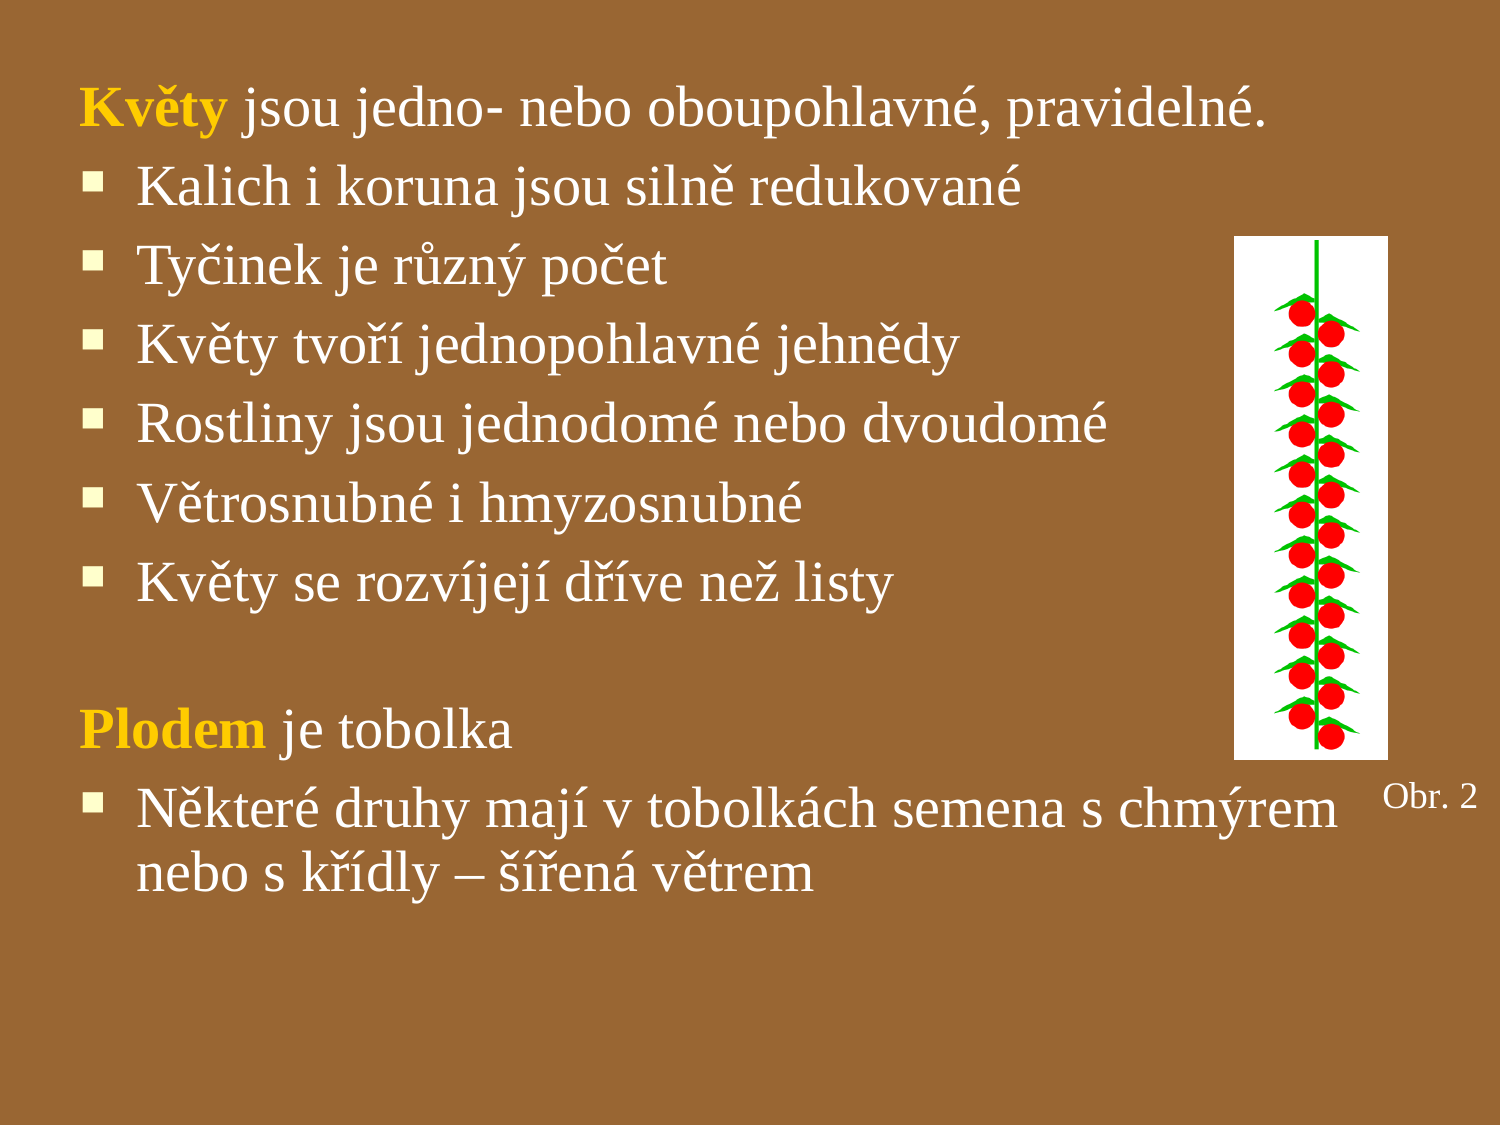

# Květy jsou jedno- nebo oboupohlavné, pravidelné.
Kalich i koruna jsou silně redukované
Tyčinek je různý počet
Květy tvoří jednopohlavné jehnědy
Rostliny jsou jednodomé nebo dvoudomé
Větrosnubné i hmyzosnubné
Květy se rozvíjejí dříve než listy
Plodem je tobolka
Některé druhy mají v tobolkách semena s chmýrem nebo s křídly – šířená větrem
 Obr. 2